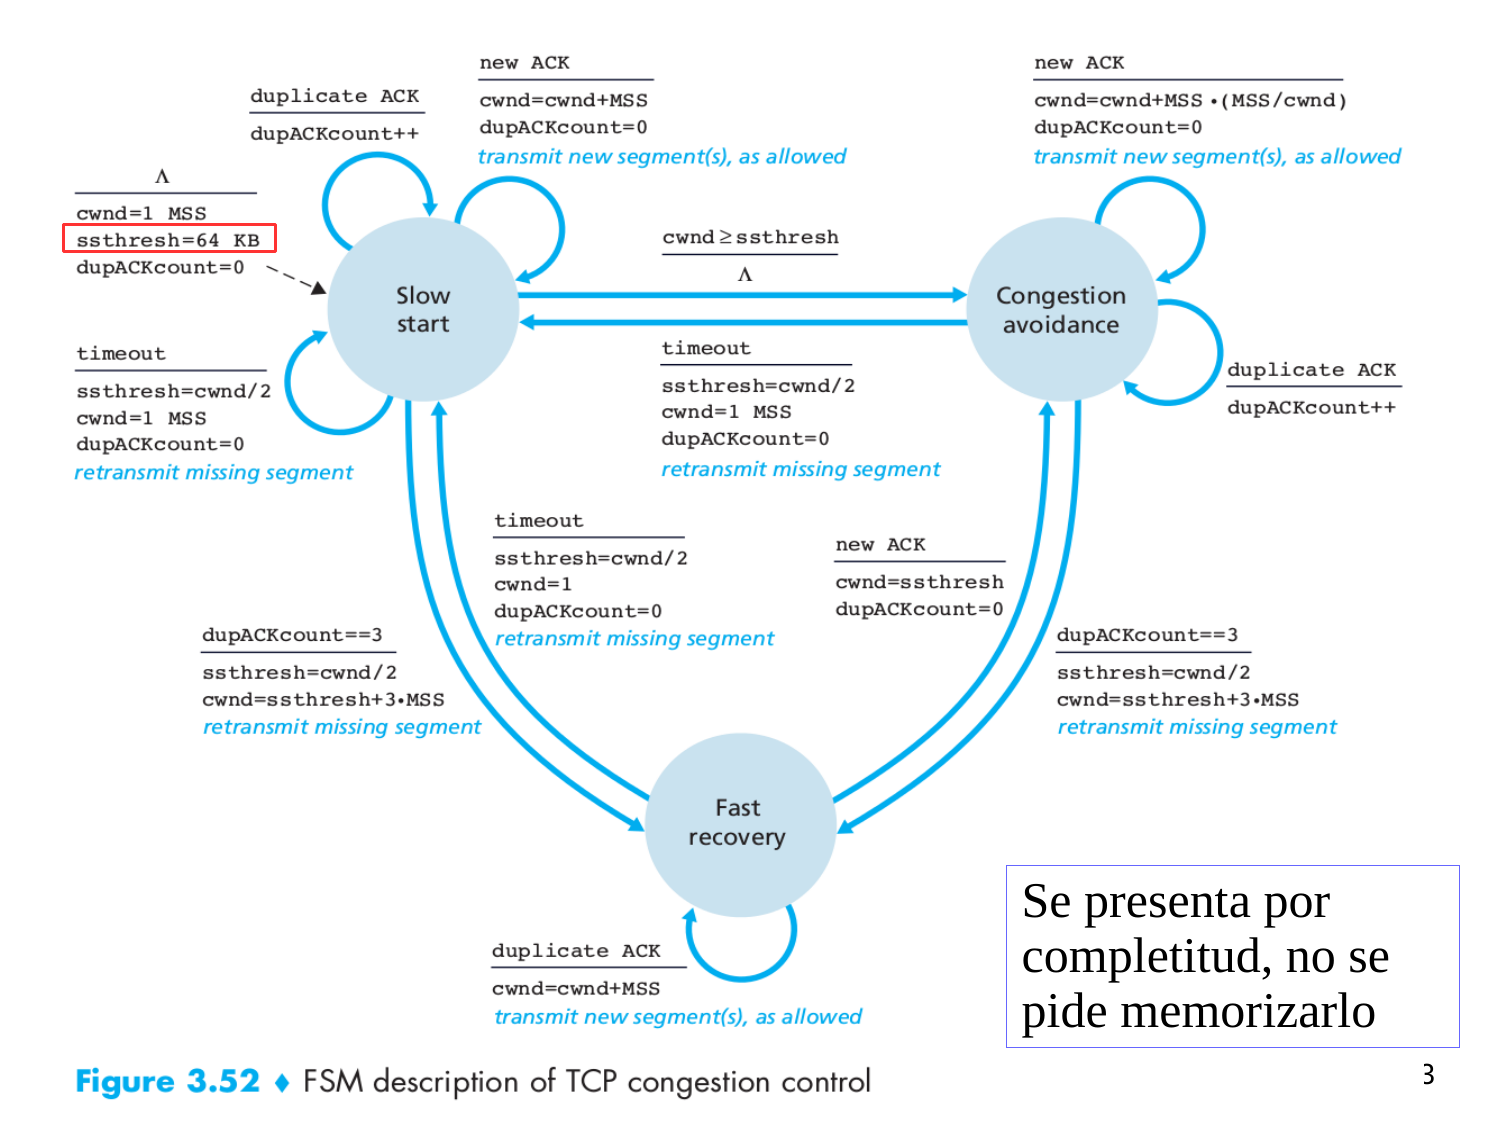

Se presenta por completitud, no se pide memorizarlo
13